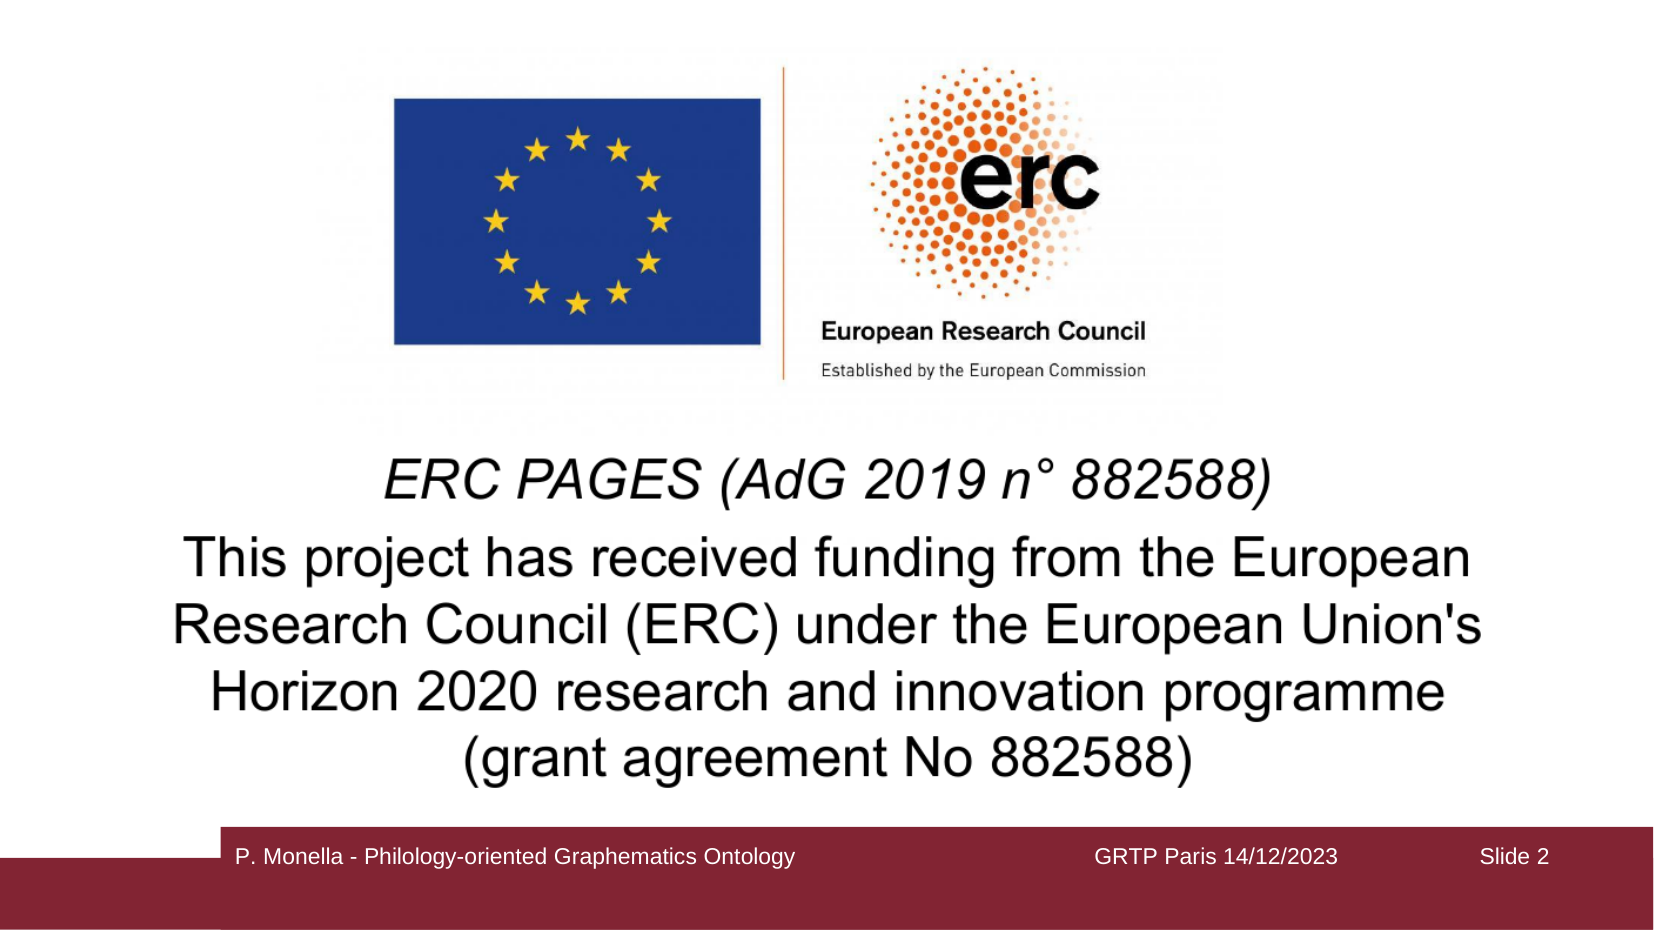

P. Monella - Philology-oriented Graphematics Ontology
2